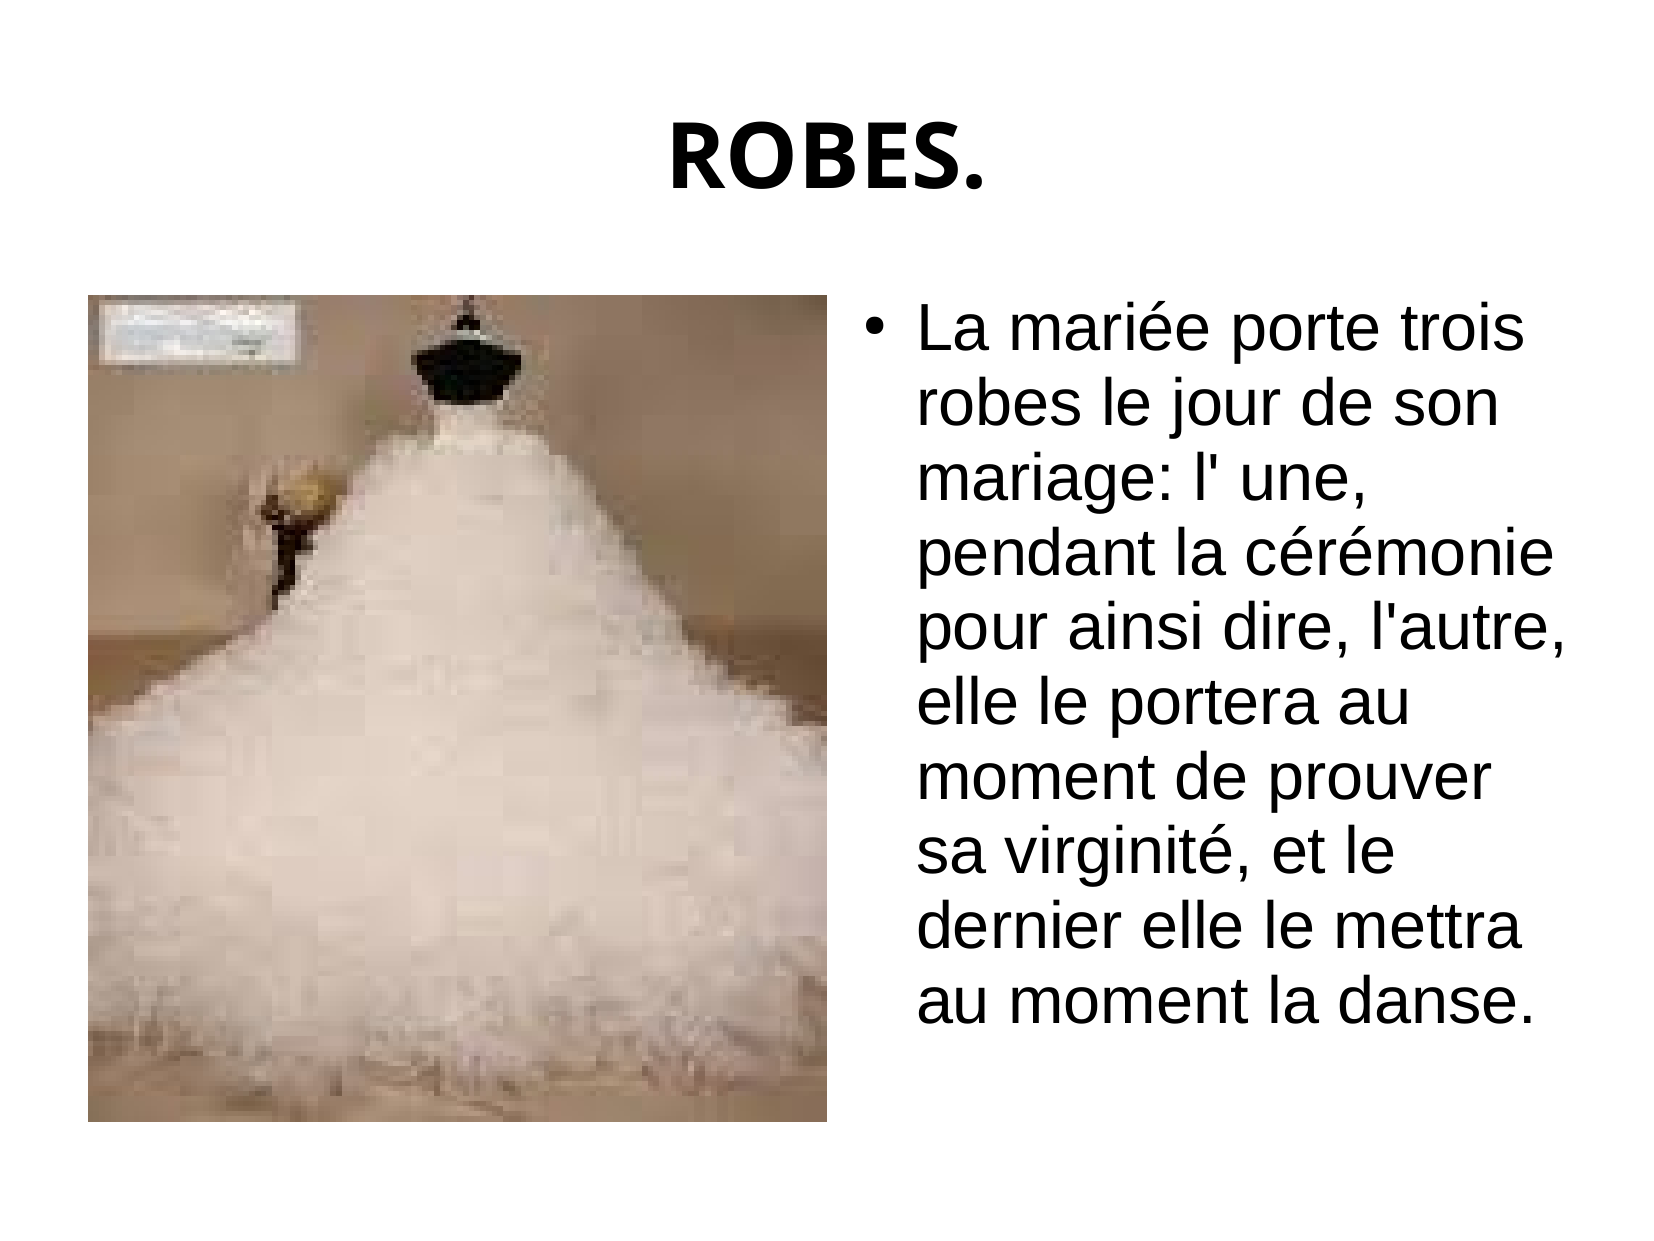

# ROBES.
La mariée porte trois robes le jour de son mariage: l' une, pendant la cérémonie pour ainsi dire, l'autre, elle le portera au moment de prouver sa virginité, et le dernier elle le mettra au moment la danse.